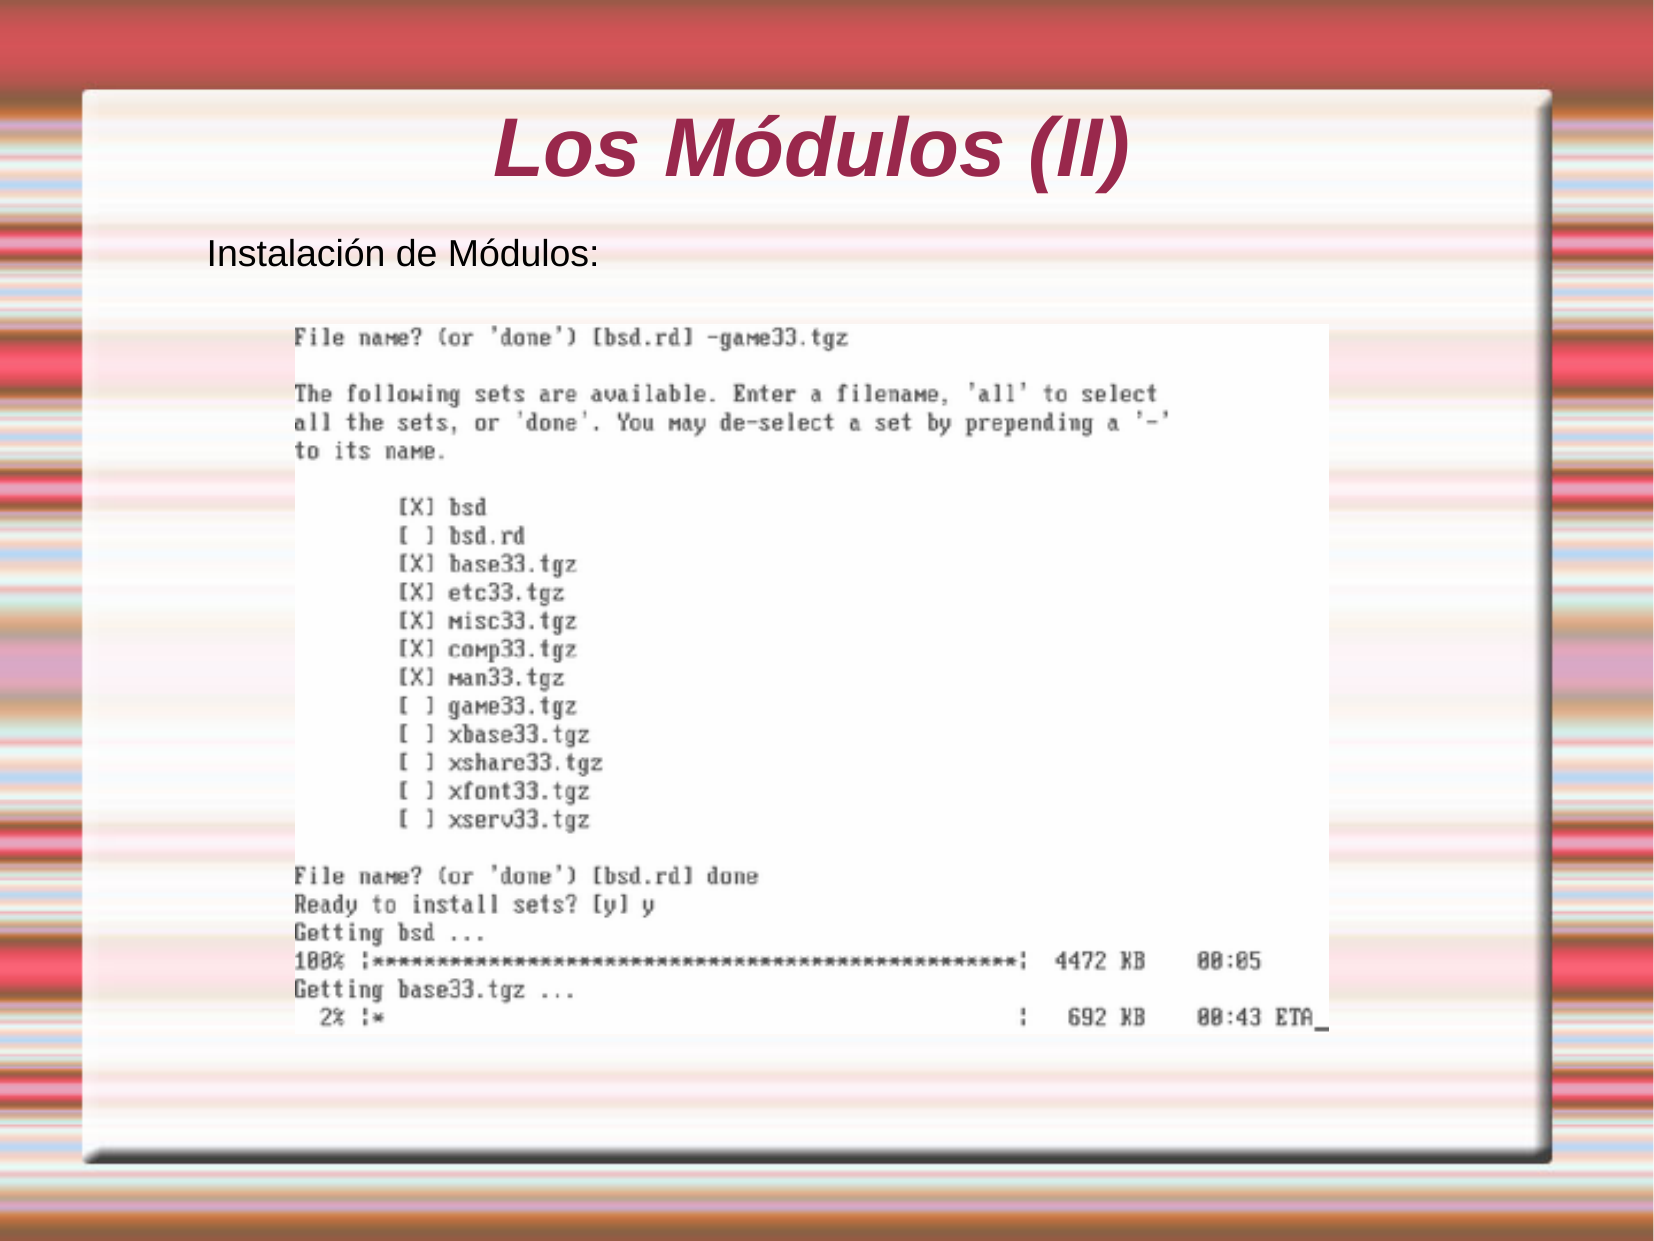

# Los Módulos (II)
Instalación de Módulos: